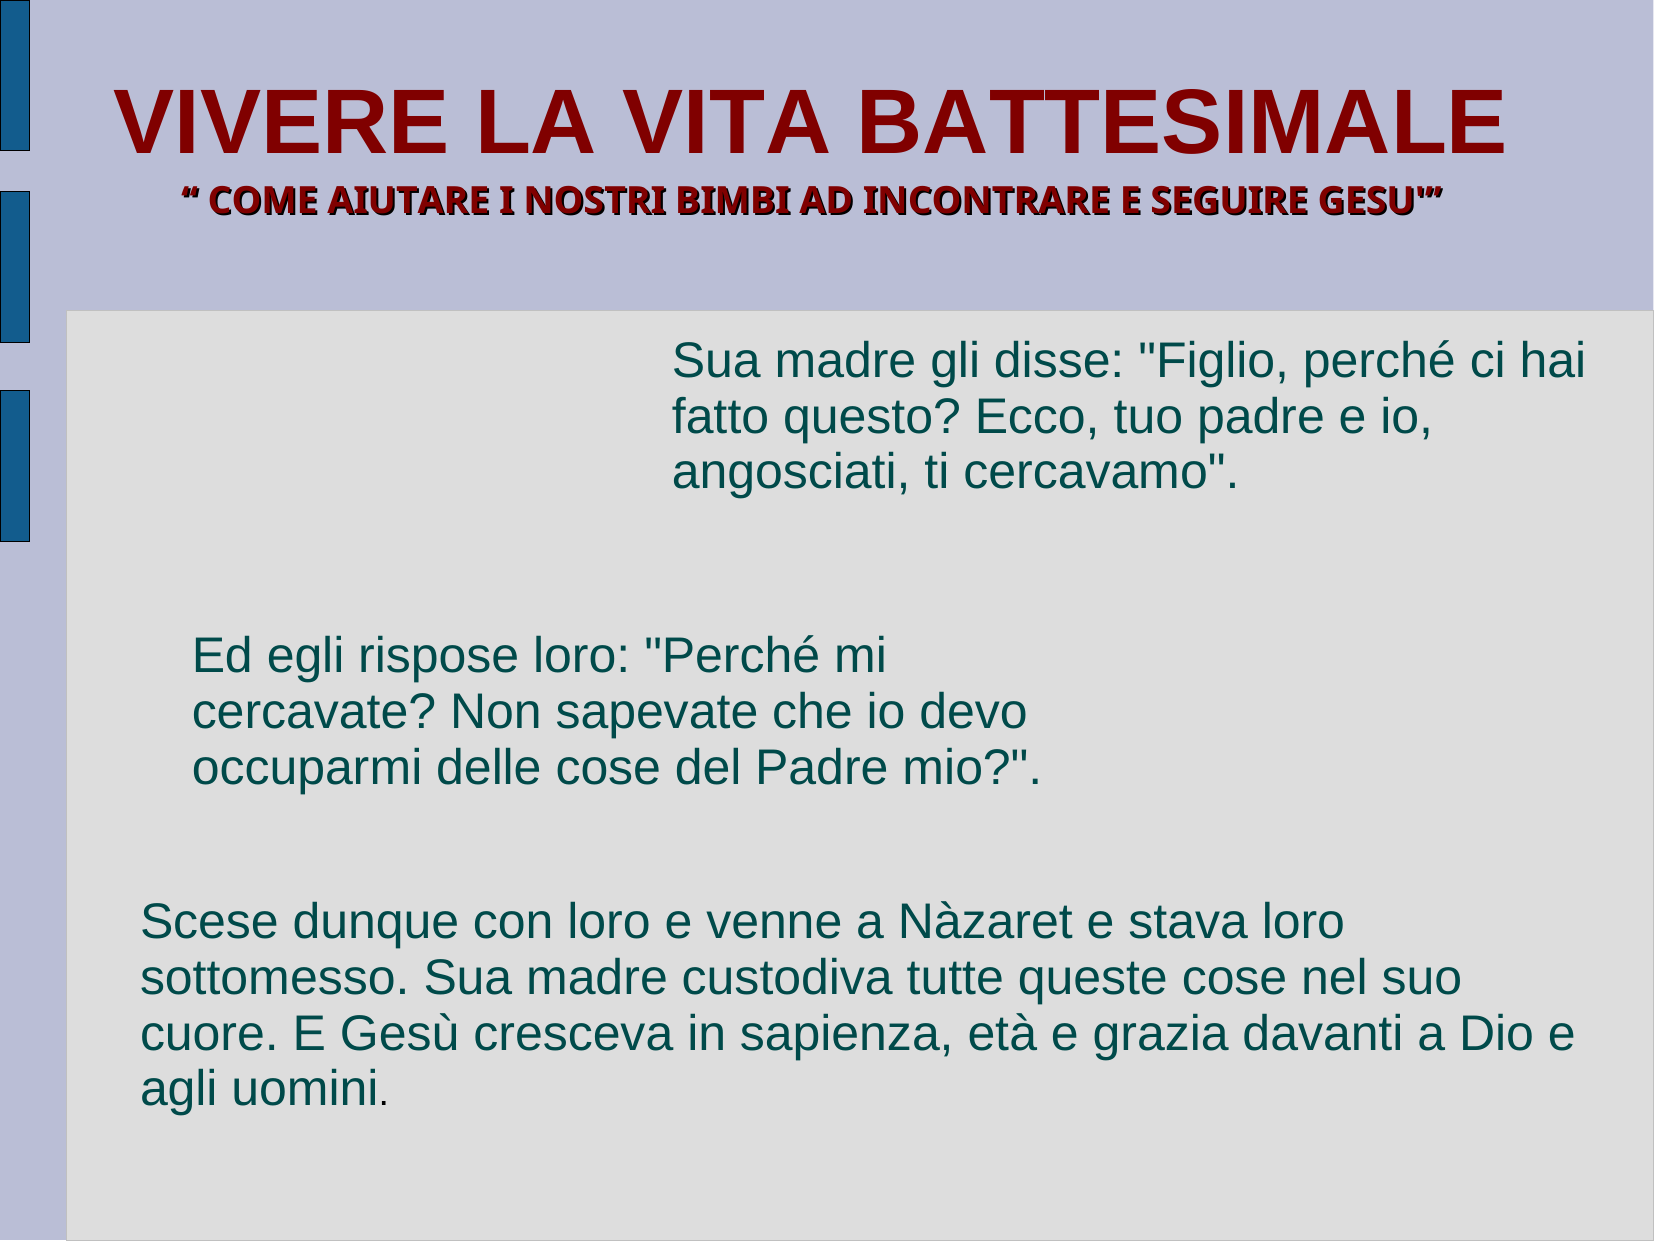

# VIVERE LA VITA BATTESIMALE “ COME AIUTARE I NOSTRI BIMBI AD INCONTRARE E SEGUIRE GESU'”
Sua madre gli disse: "Figlio, perché ci hai fatto questo? Ecco, tuo padre e io, angosciati, ti cercavamo".
Ed egli rispose loro: "Perché mi cercavate? Non sapevate che io devo occuparmi delle cose del Padre mio?".
Scese dunque con loro e venne a Nàzaret e stava loro sottomesso. Sua madre custodiva tutte queste cose nel suo cuore. E Gesù cresceva in sapienza, età e grazia davanti a Dio e agli uomini.